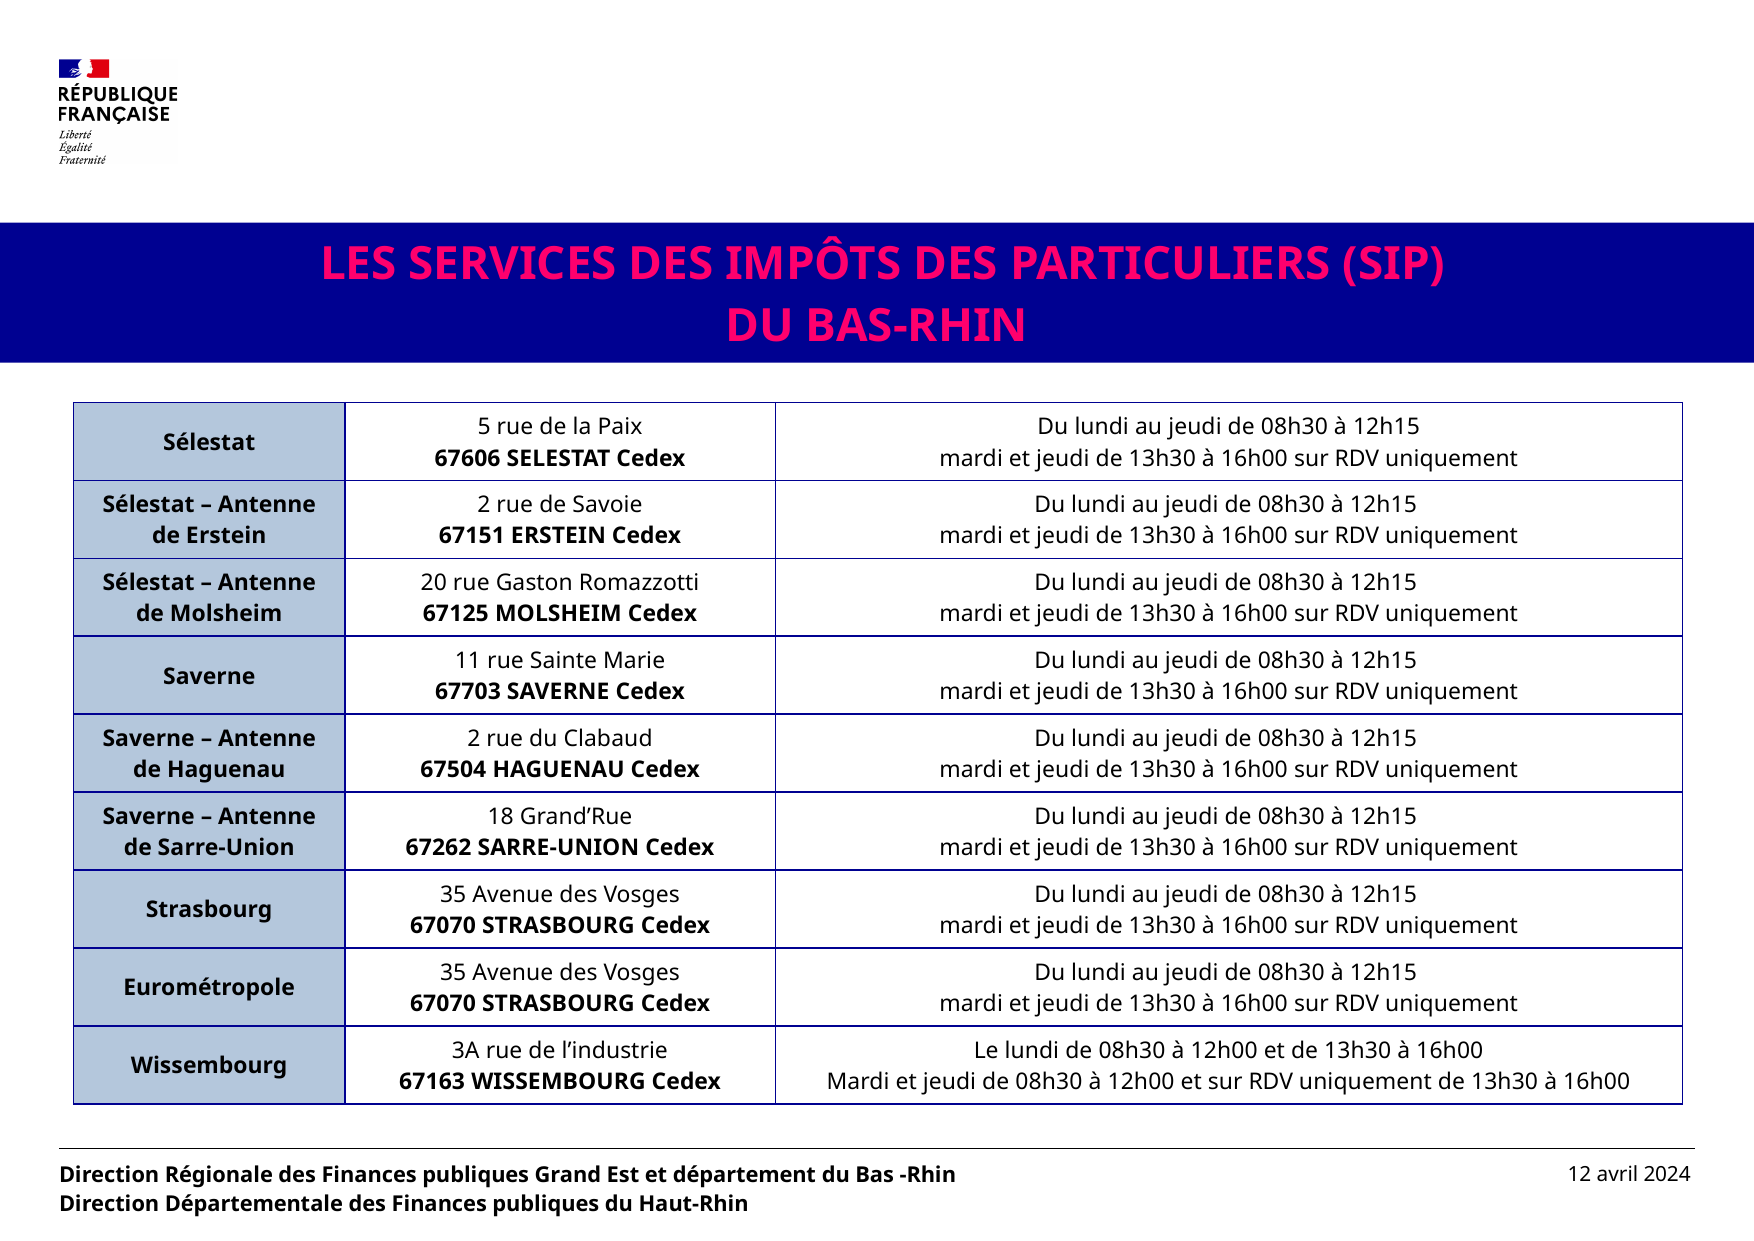

LES SERVICES DES IMPÔTS DES PARTICULIERS (SIP)
DU BAS-RHIN
| Sélestat | 5 rue de la Paix 67606 SELESTAT Cedex | Du lundi au jeudi de 08h30 à 12h15 mardi et jeudi de 13h30 à 16h00 sur RDV uniquement |
| --- | --- | --- |
| Sélestat – Antenne de Erstein | 2 rue de Savoie 67151 ERSTEIN Cedex | Du lundi au jeudi de 08h30 à 12h15 mardi et jeudi de 13h30 à 16h00 sur RDV uniquement |
| Sélestat – Antenne de Molsheim | 20 rue Gaston Romazzotti 67125 MOLSHEIM Cedex | Du lundi au jeudi de 08h30 à 12h15 mardi et jeudi de 13h30 à 16h00 sur RDV uniquement |
| Saverne | 11 rue Sainte Marie 67703 SAVERNE Cedex | Du lundi au jeudi de 08h30 à 12h15 mardi et jeudi de 13h30 à 16h00 sur RDV uniquement |
| Saverne – Antenne de Haguenau | 2 rue du Clabaud 67504 HAGUENAU Cedex | Du lundi au jeudi de 08h30 à 12h15 mardi et jeudi de 13h30 à 16h00 sur RDV uniquement |
| Saverne – Antenne de Sarre-Union | 18 Grand’Rue 67262 SARRE-UNION Cedex | Du lundi au jeudi de 08h30 à 12h15 mardi et jeudi de 13h30 à 16h00 sur RDV uniquement |
| Strasbourg | 35 Avenue des Vosges 67070 STRASBOURG Cedex | Du lundi au jeudi de 08h30 à 12h15 mardi et jeudi de 13h30 à 16h00 sur RDV uniquement |
| Eurométropole | 35 Avenue des Vosges 67070 STRASBOURG Cedex | Du lundi au jeudi de 08h30 à 12h15 mardi et jeudi de 13h30 à 16h00 sur RDV uniquement |
| Wissembourg | 3A rue de l’industrie 67163 WISSEMBOURG Cedex | Le lundi de 08h30 à 12h00 et de 13h30 à 16h00 Mardi et jeudi de 08h30 à 12h00 et sur RDV uniquement de 13h30 à 16h00 |